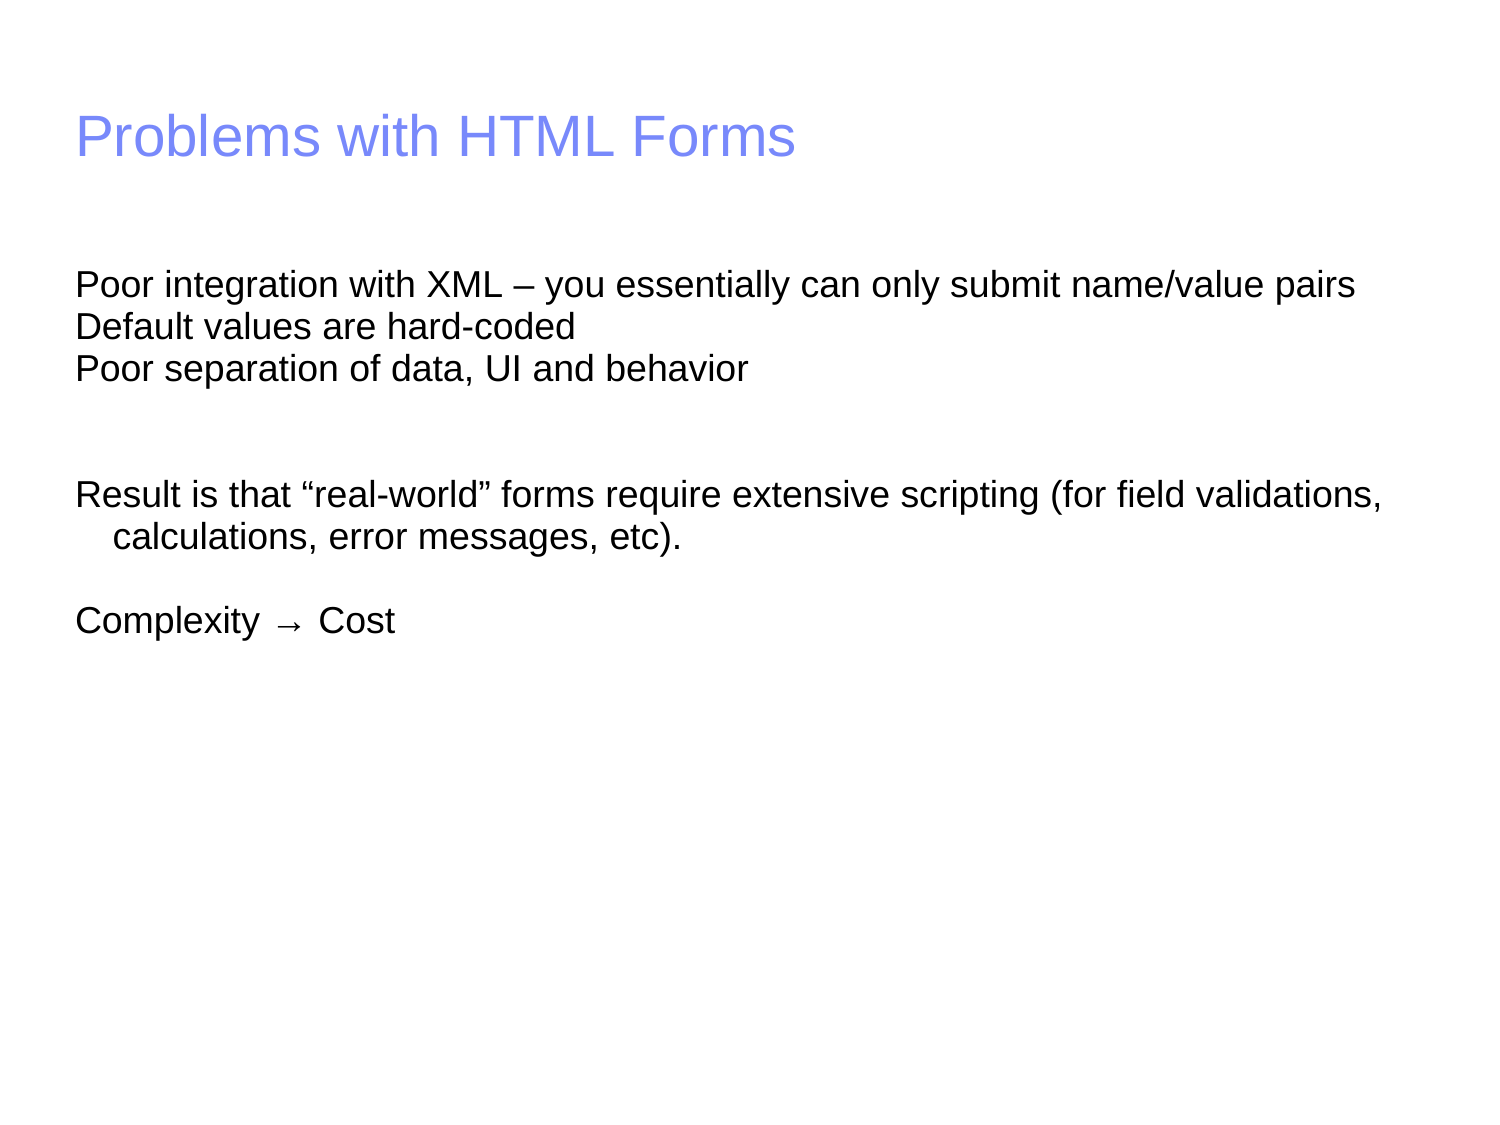

# Problems with HTML Forms
Poor integration with XML – you essentially can only submit name/value pairs
Default values are hard-coded
Poor separation of data, UI and behavior
Result is that “real-world” forms require extensive scripting (for field validations, calculations, error messages, etc).
Complexity → Cost